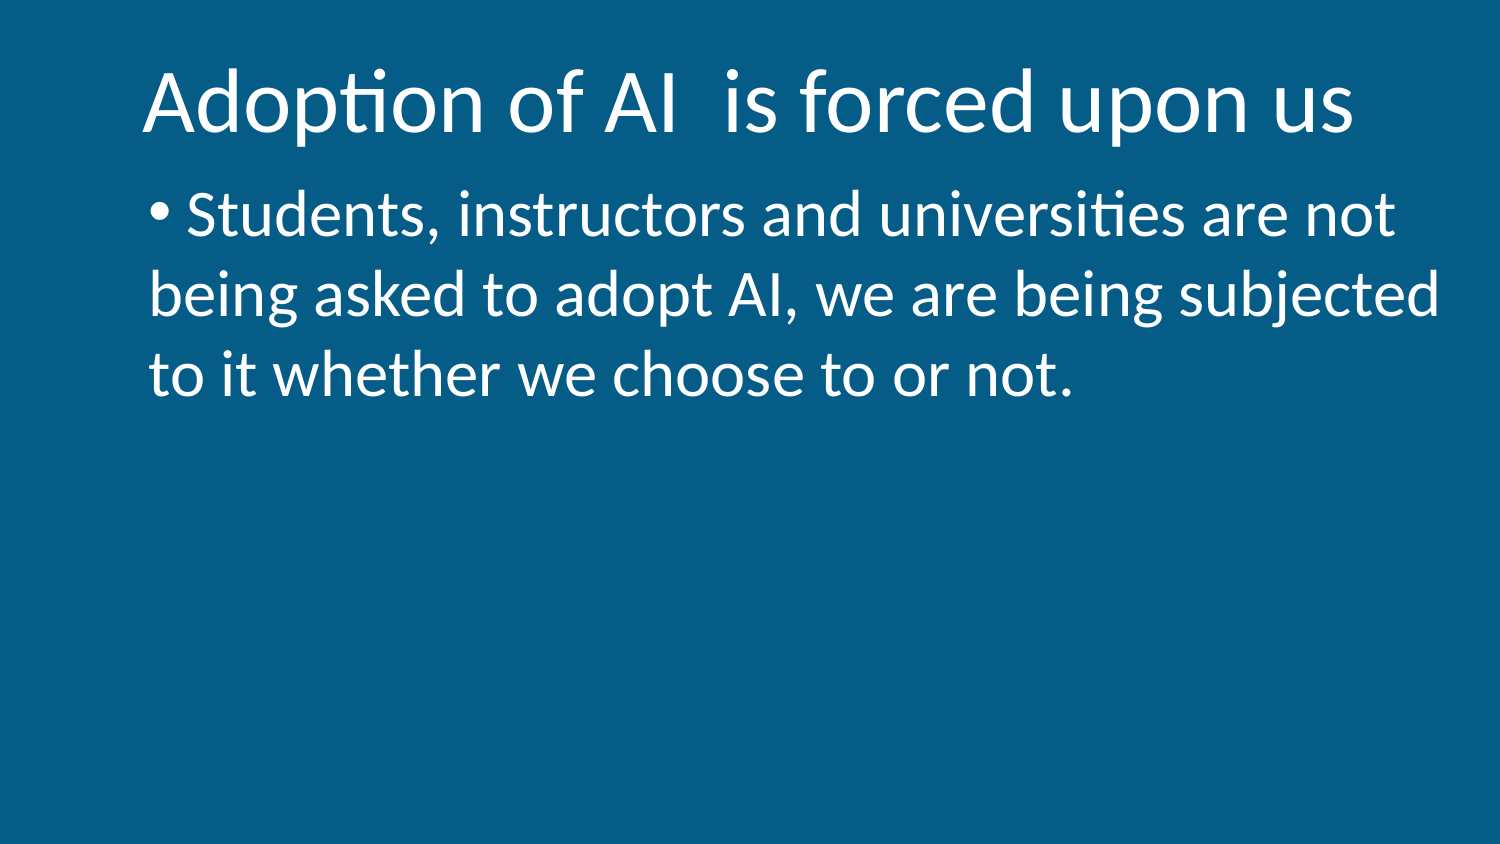

# Adoption of AI is forced upon us
 Students, instructors and universities are not being asked to adopt AI, we are being subjected to it whether we choose to or not.